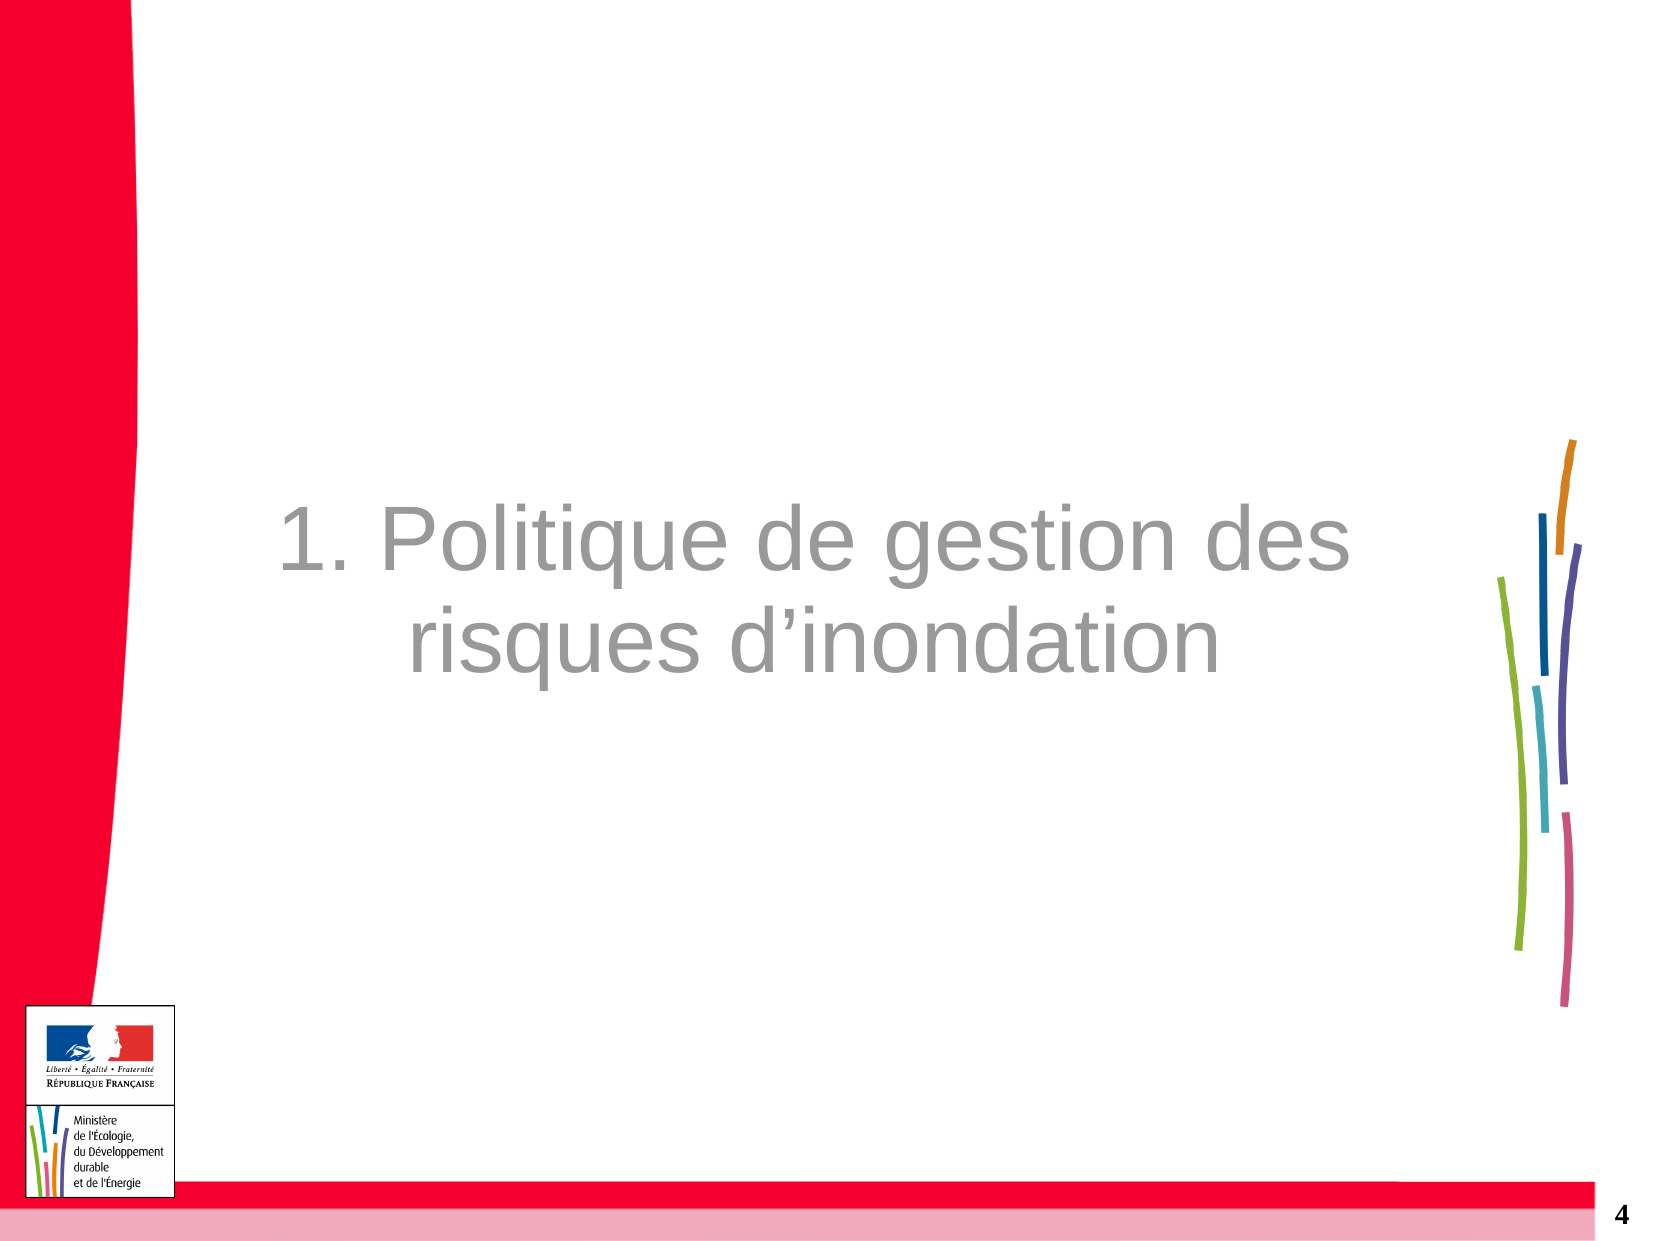

# 1. Politique de gestion des risques d’inondation
4